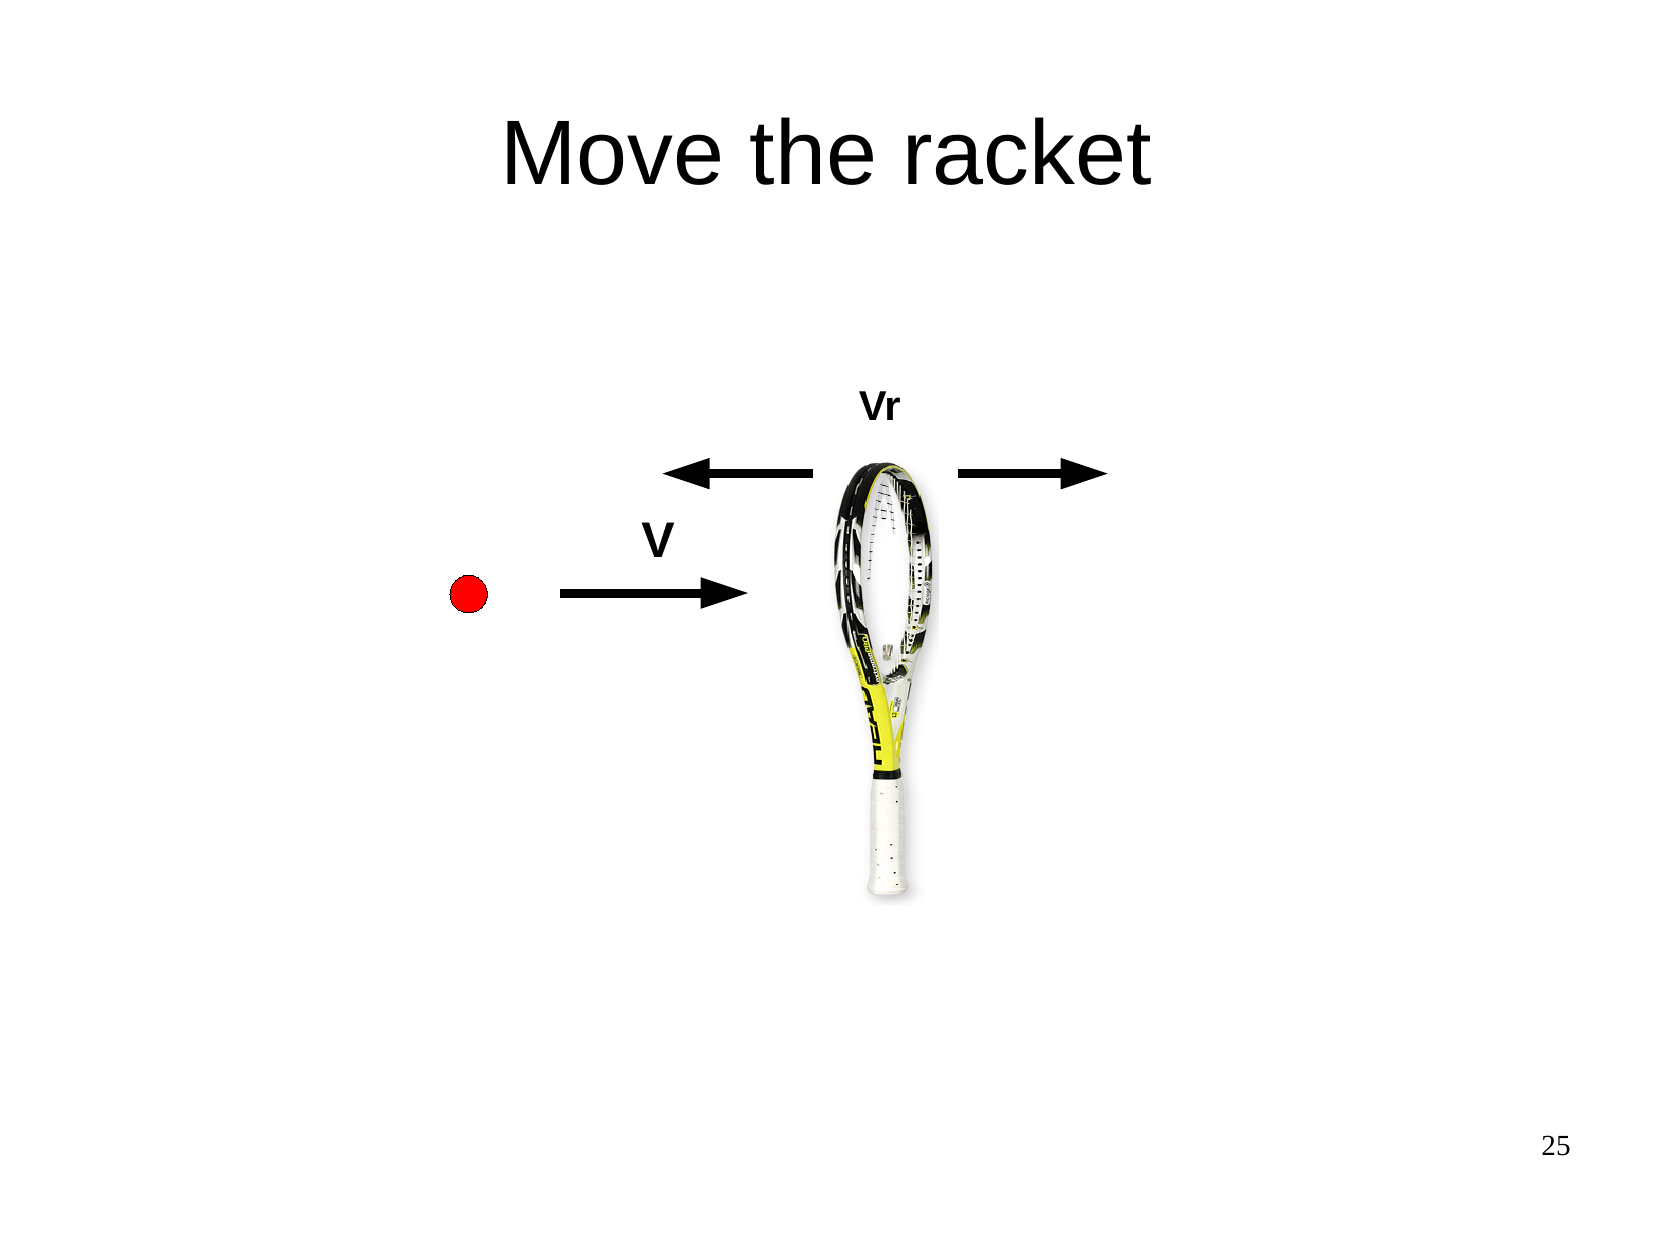

# Move the racket
Vr
V
25